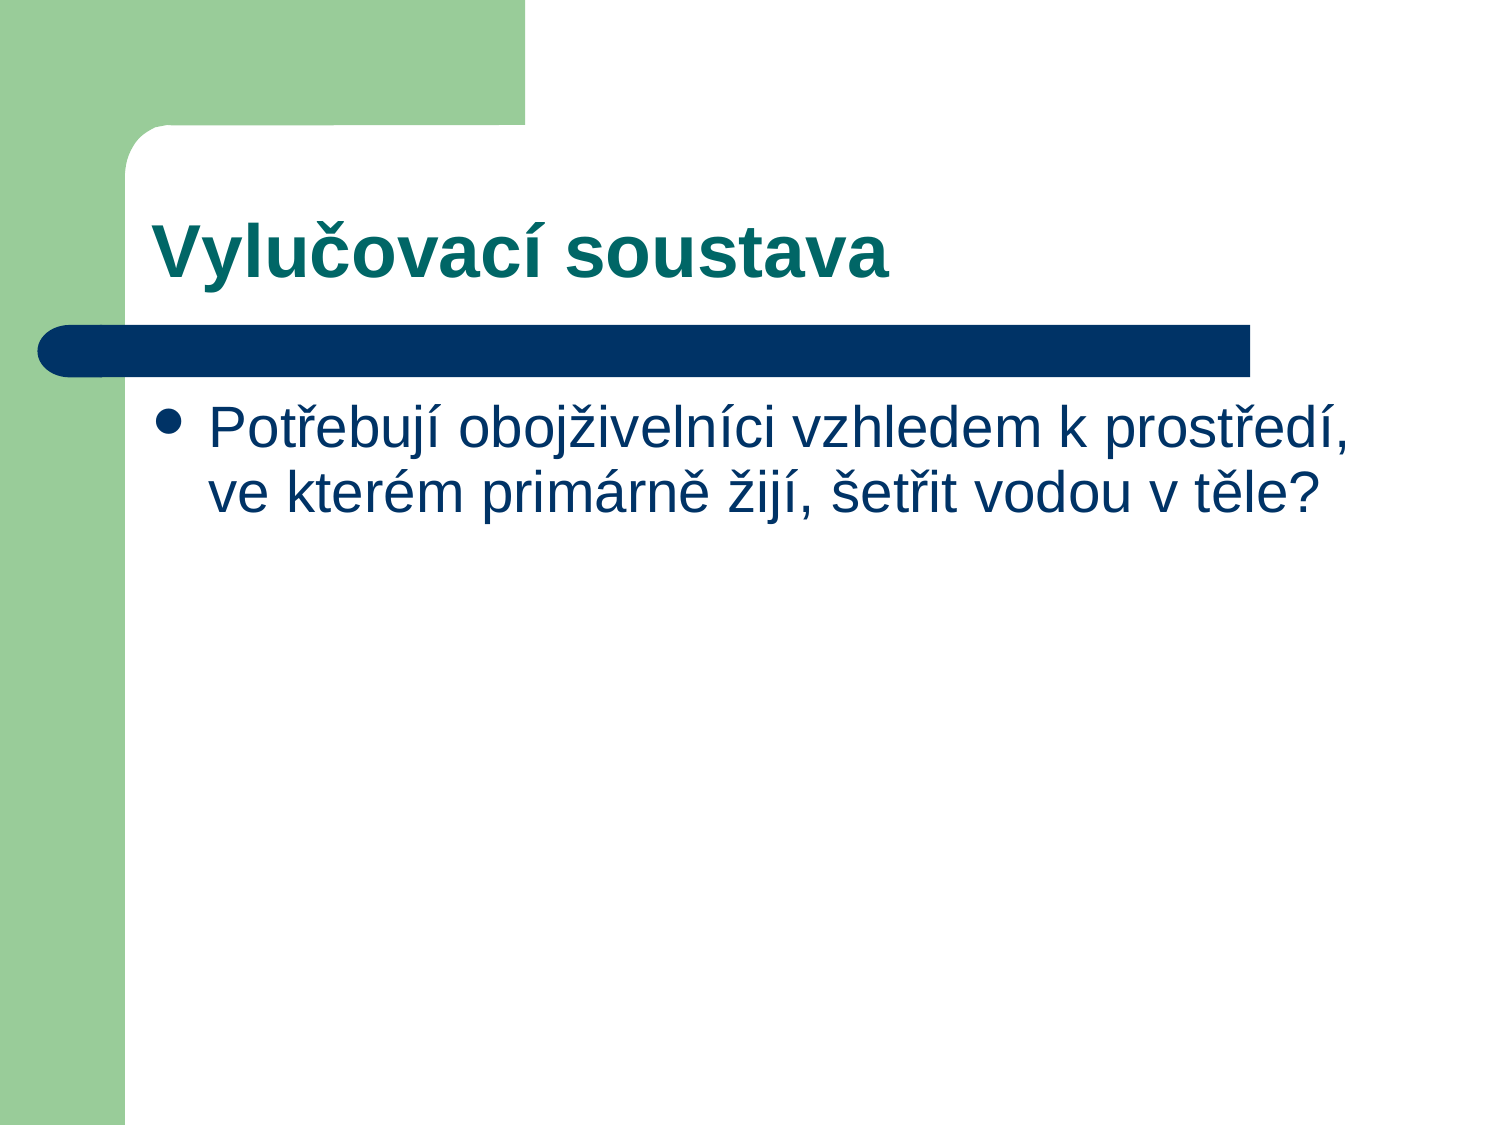

# Vylučovací soustava
Potřebují obojživelníci vzhledem k prostředí, ve kterém primárně žijí, šetřit vodou v těle?